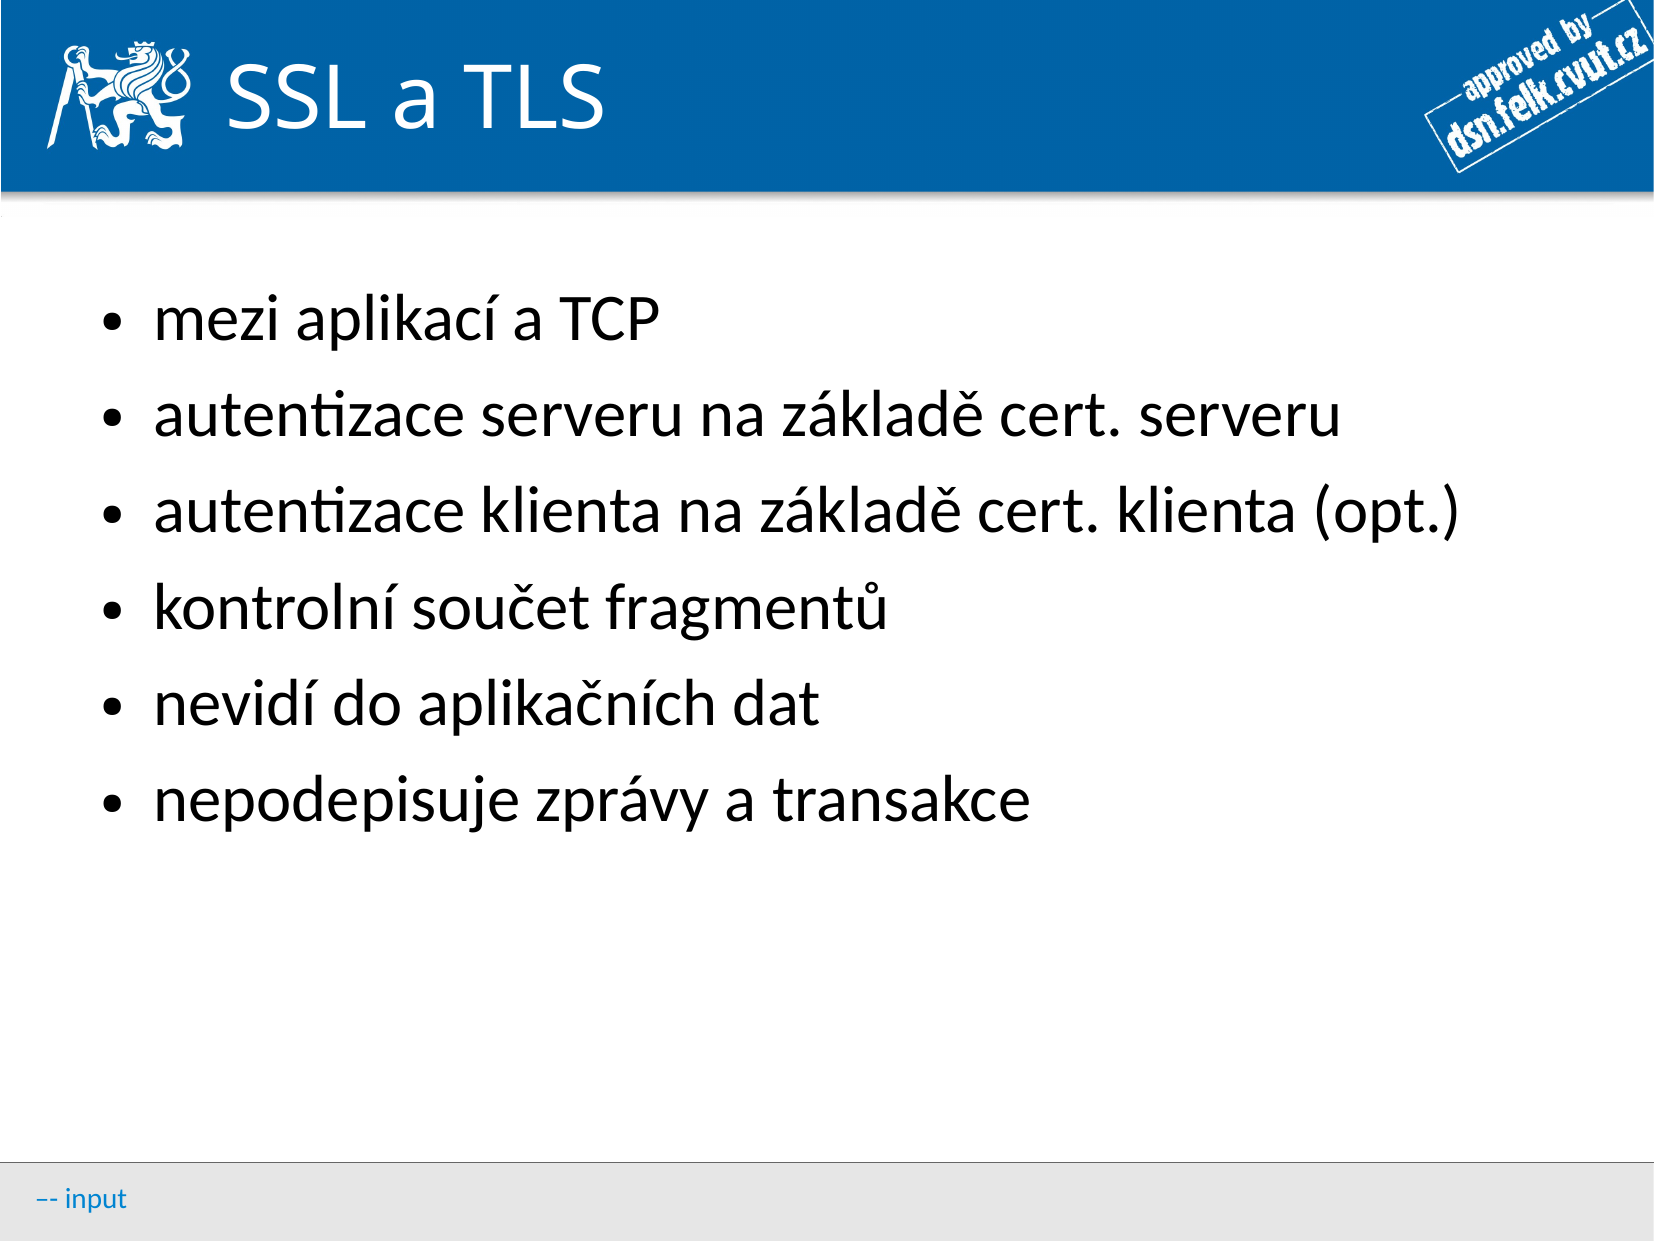

# SSL a TLS
mezi aplikací a TCP
autentizace serveru na základě cert. serveru
autentizace klienta na základě cert. klienta (opt.)
kontrolní součet fragmentů
nevidí do aplikačních dat
nepodepisuje zprávy a transakce